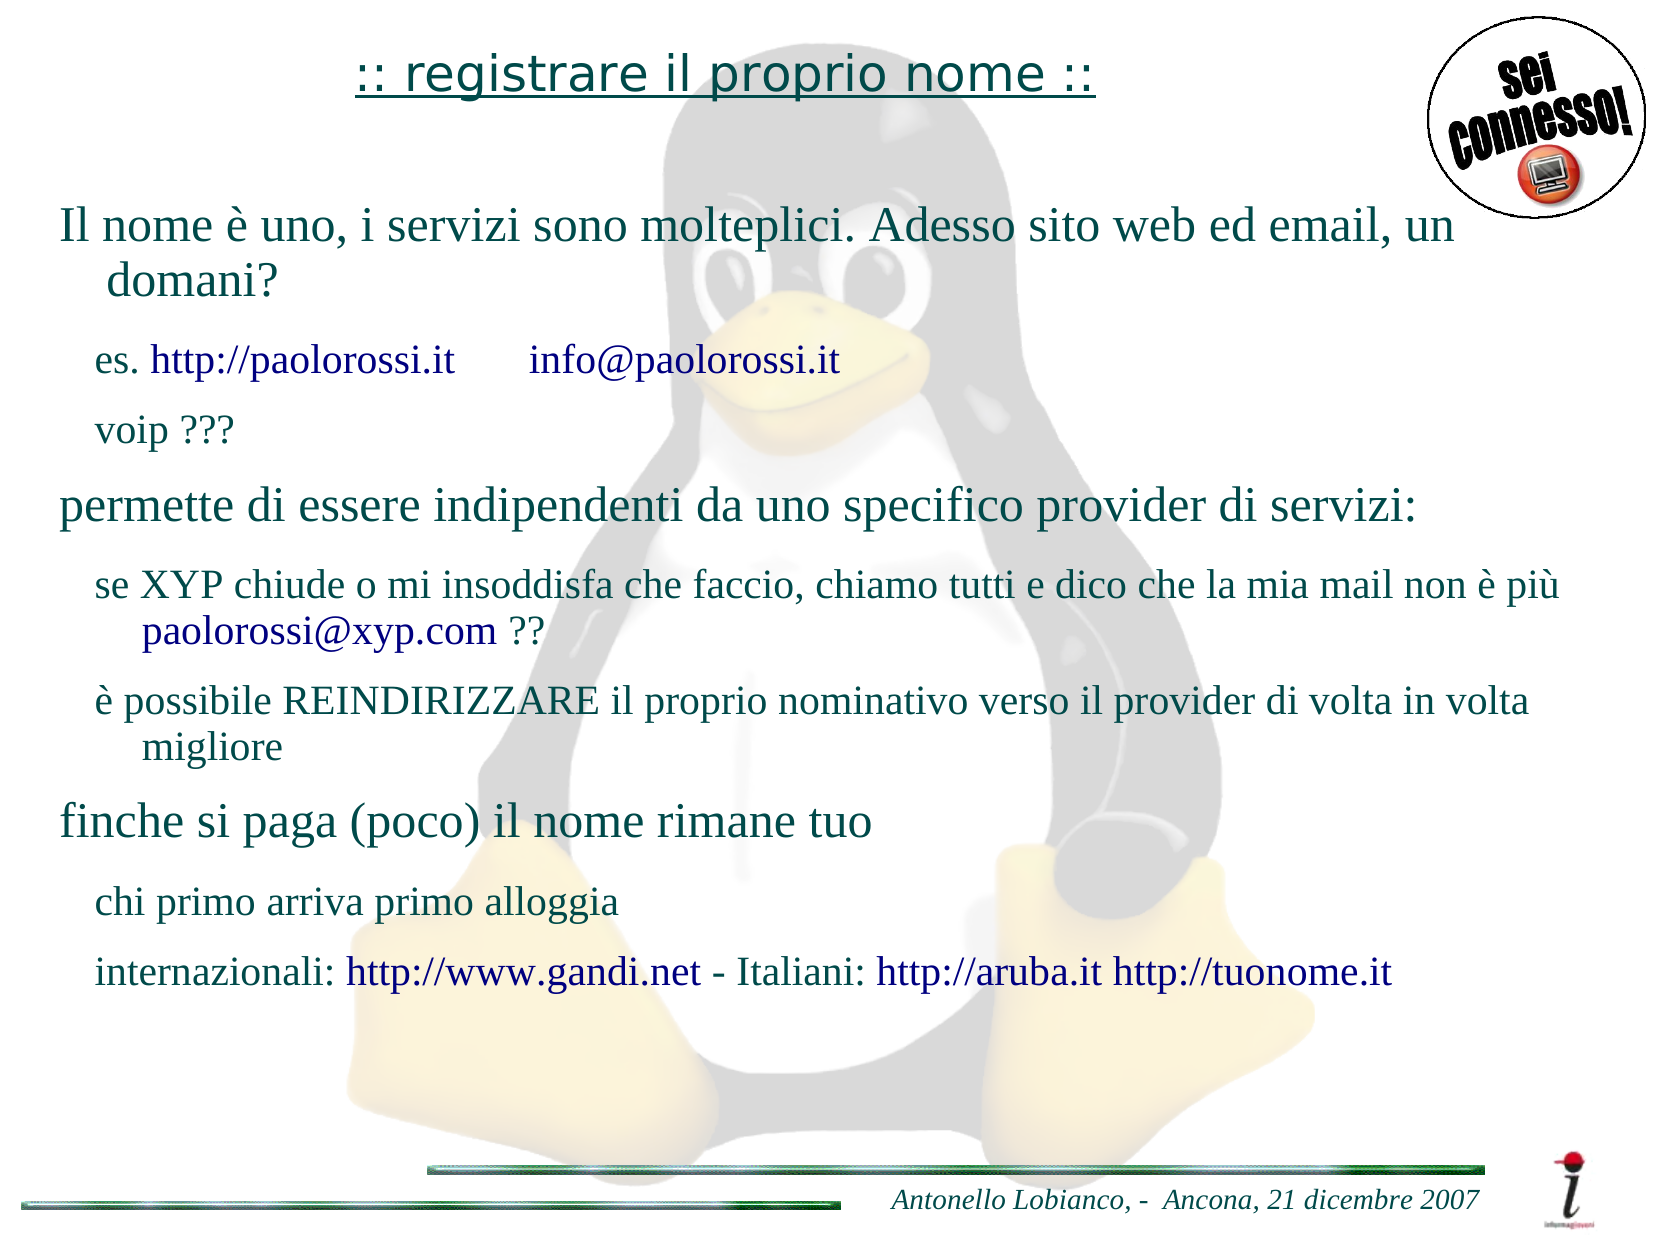

# :: registrare il proprio nome ::
Il nome è uno, i servizi sono molteplici. Adesso sito web ed email, un domani?
es. http://paolorossi.it info@paolorossi.it
voip ???
permette di essere indipendenti da uno specifico provider di servizi:
se XYP chiude o mi insoddisfa che faccio, chiamo tutti e dico che la mia mail non è più paolorossi@xyp.com ??
è possibile REINDIRIZZARE il proprio nominativo verso il provider di volta in volta migliore
finche si paga (poco) il nome rimane tuo
chi primo arriva primo alloggia
internazionali: http://www.gandi.net - Italiani: http://aruba.it http://tuonome.it